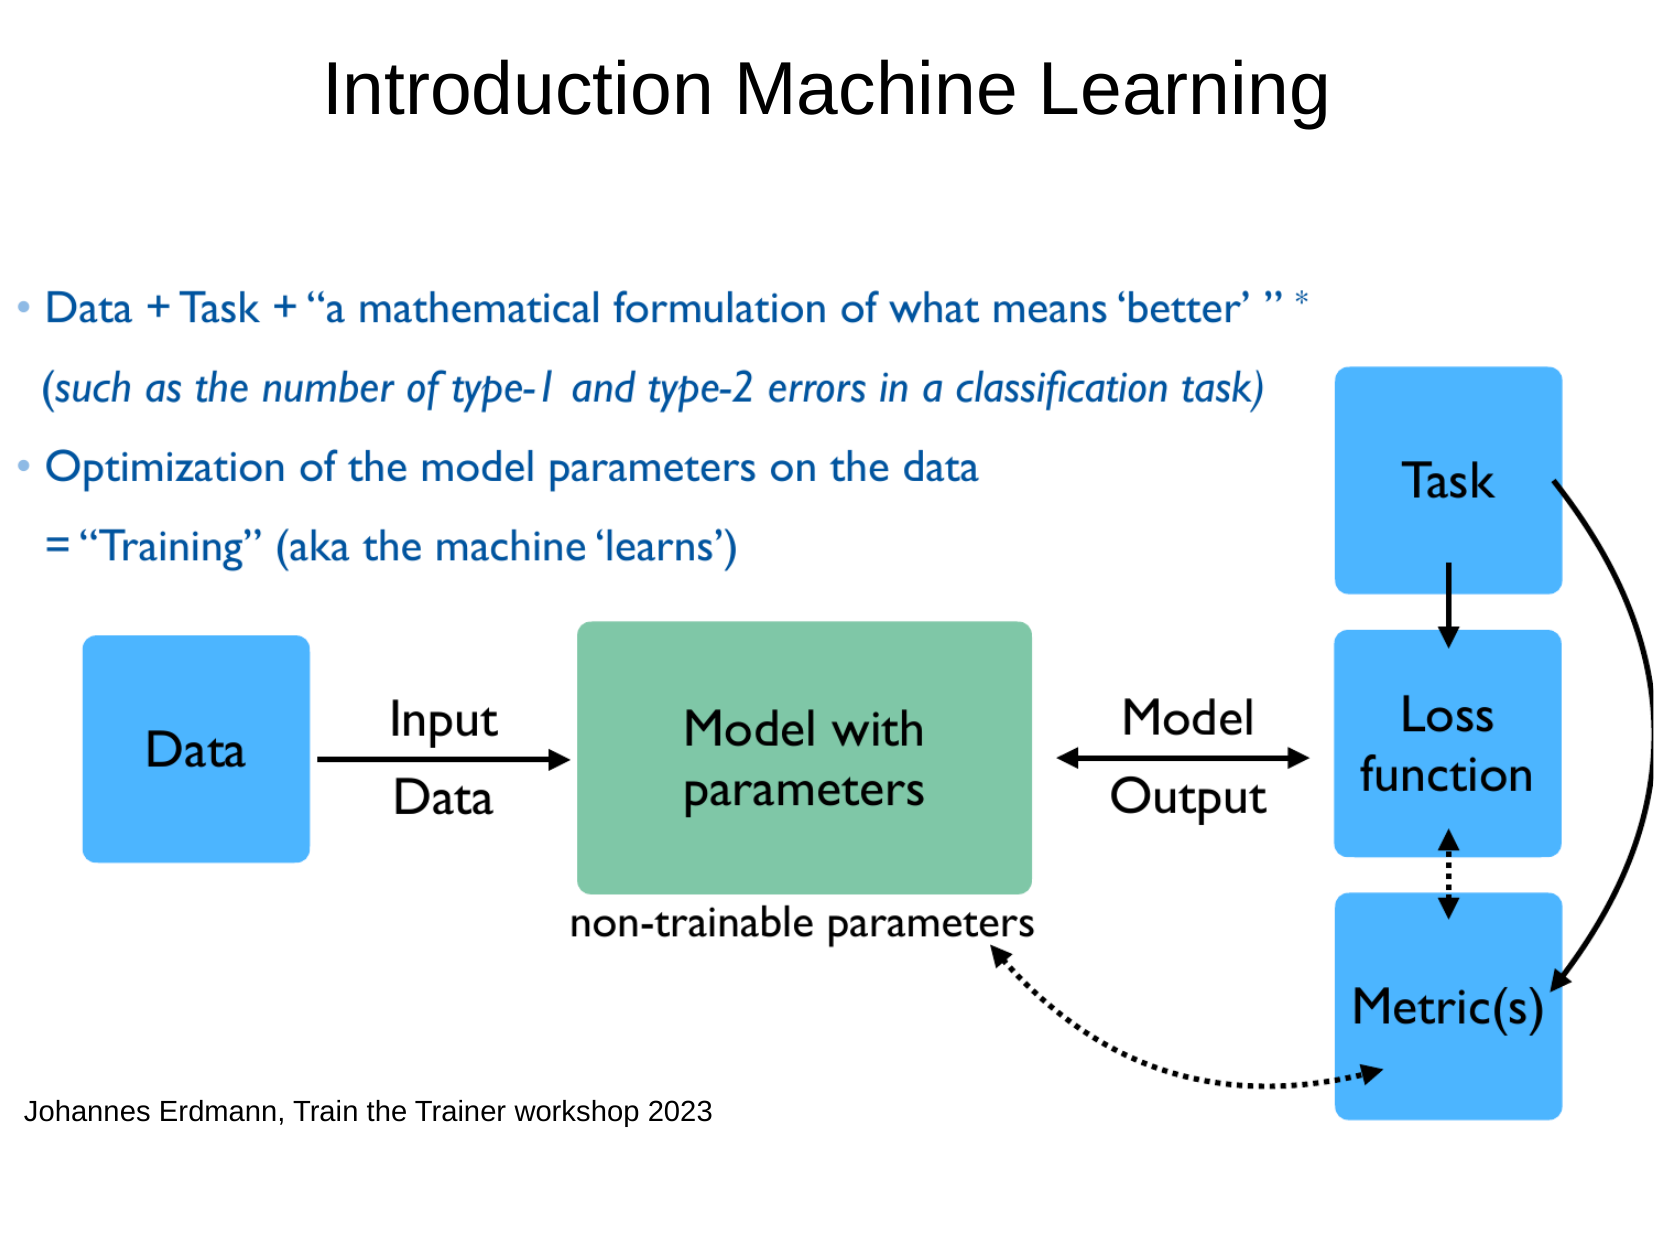

# Introduction Machine Learning
Johannes Erdmann, Train the Trainer workshop 2023